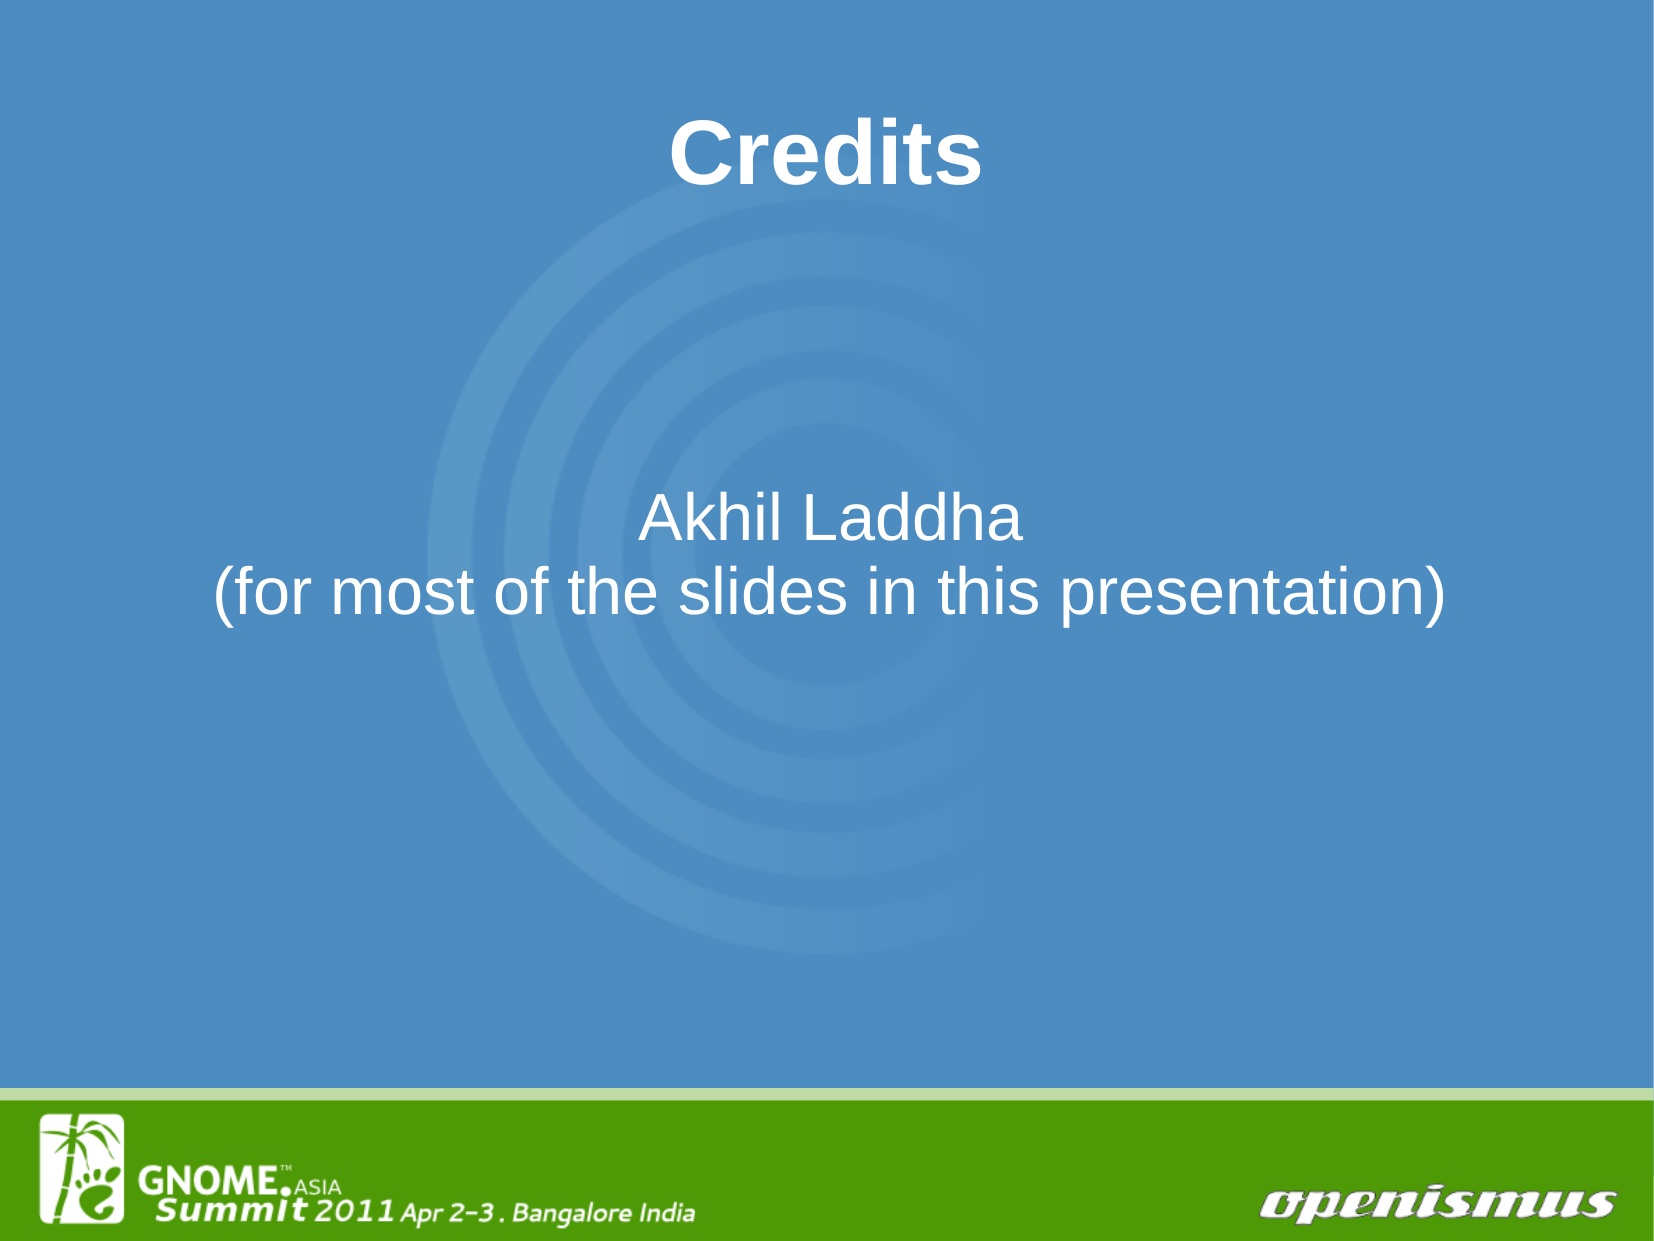

# Credits
Akhil Laddha
(for most of the slides in this presentation)